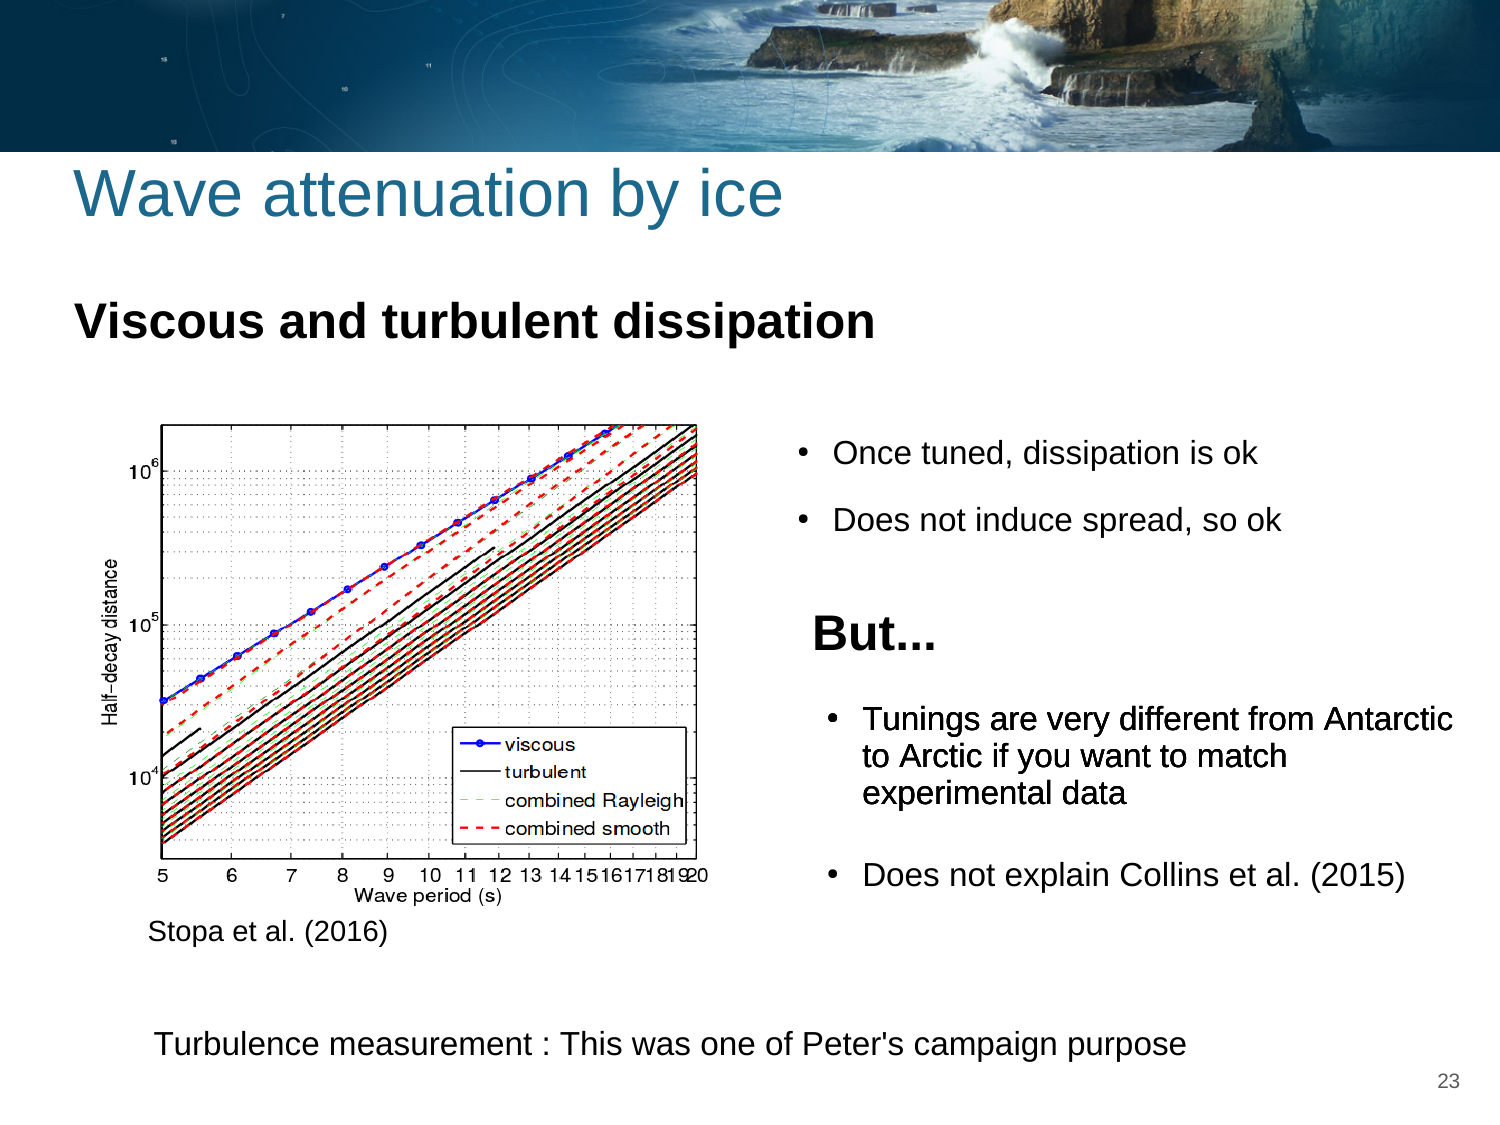

# Wave attenuation by ice
Viscous and turbulent dissipation
Once tuned, dissipation is ok
Does not induce spread, so ok
But...
Tunings are very different from Antarctic to Arctic if you want to match experimental data
Tunings are very different from Antarctic to Arctic if you want to match experimental data
Tunings are very different from Antarctic to Arctic if you want to match experimental data
Does not explain Collins et al. (2015)
Stopa et al. (2016)
Turbulence measurement : This was one of Peter's campaign purpose